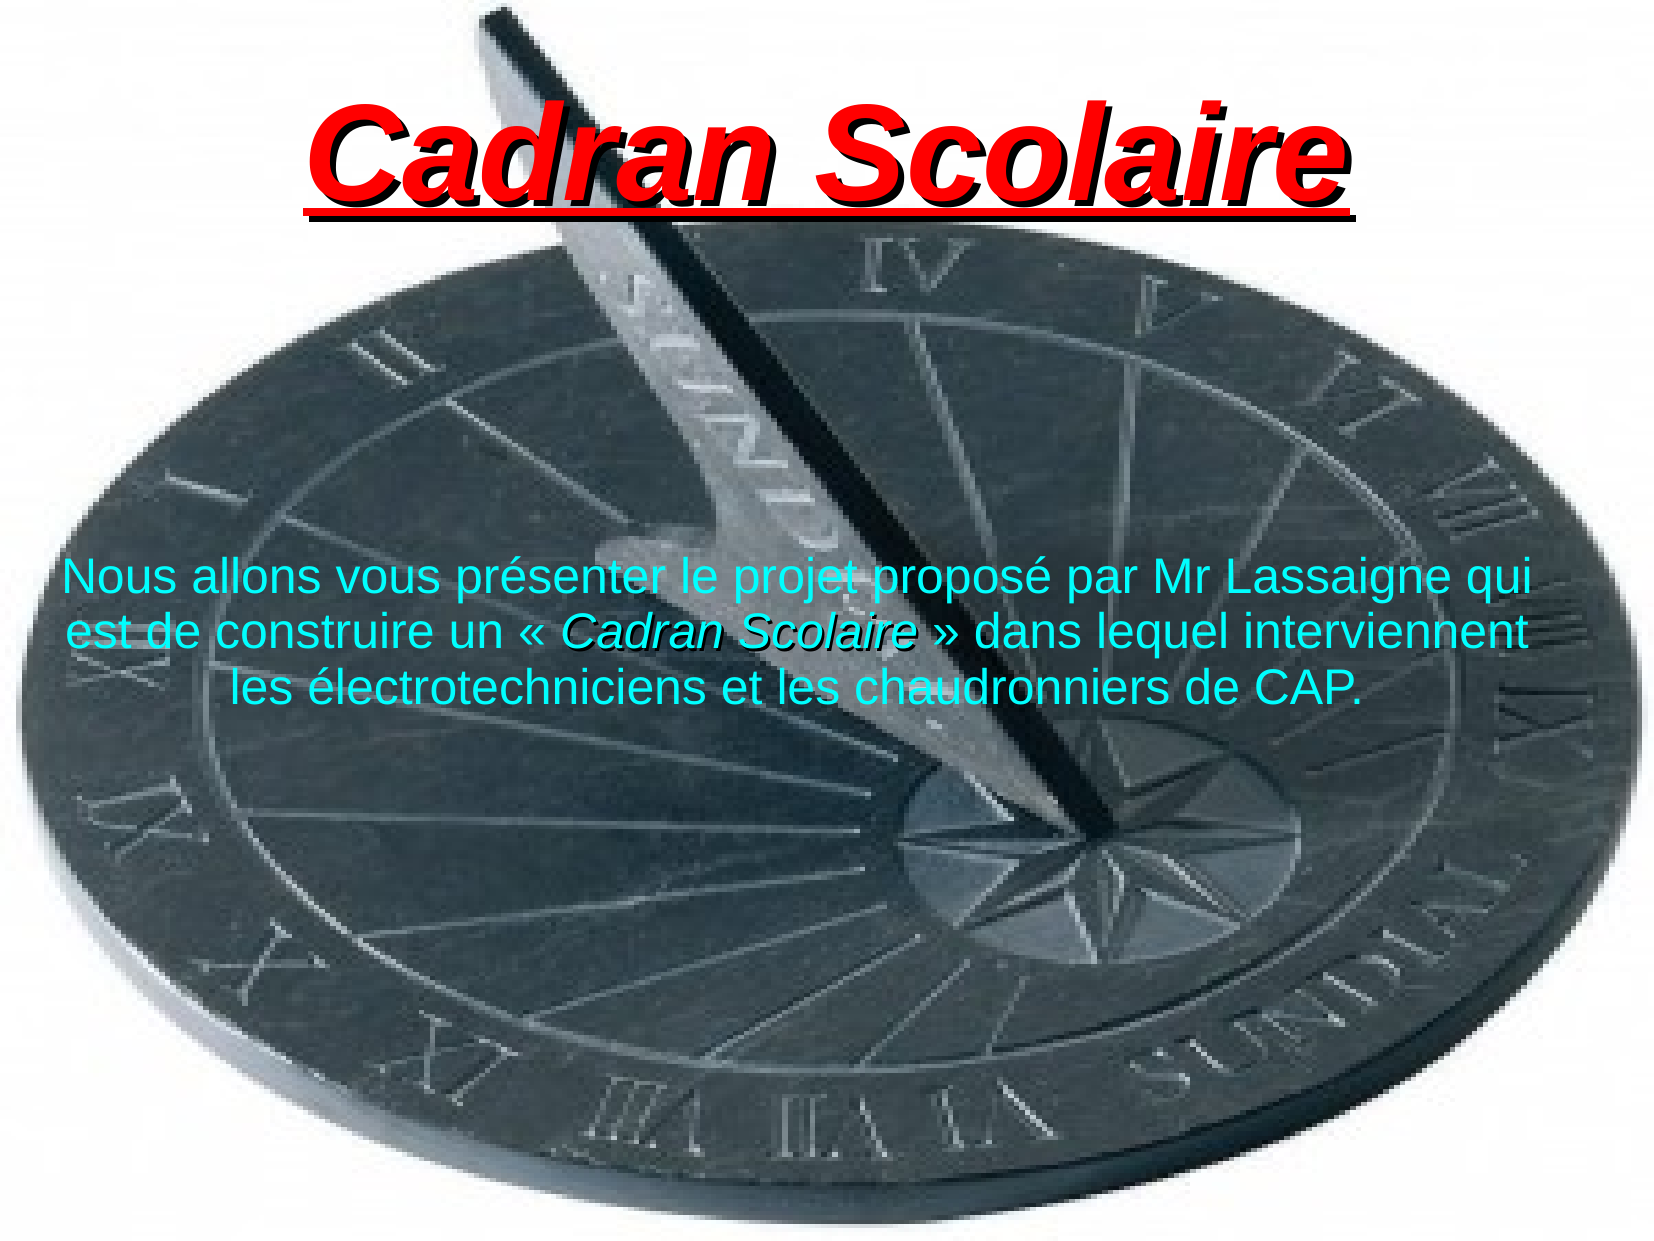

# Cadran Scolaire
Nous allons vous présenter le projet proposé par Mr Lassaigne qui est de construire un « Cadran Scolaire » dans lequel interviennent les électrotechniciens et les chaudronniers de CAP.